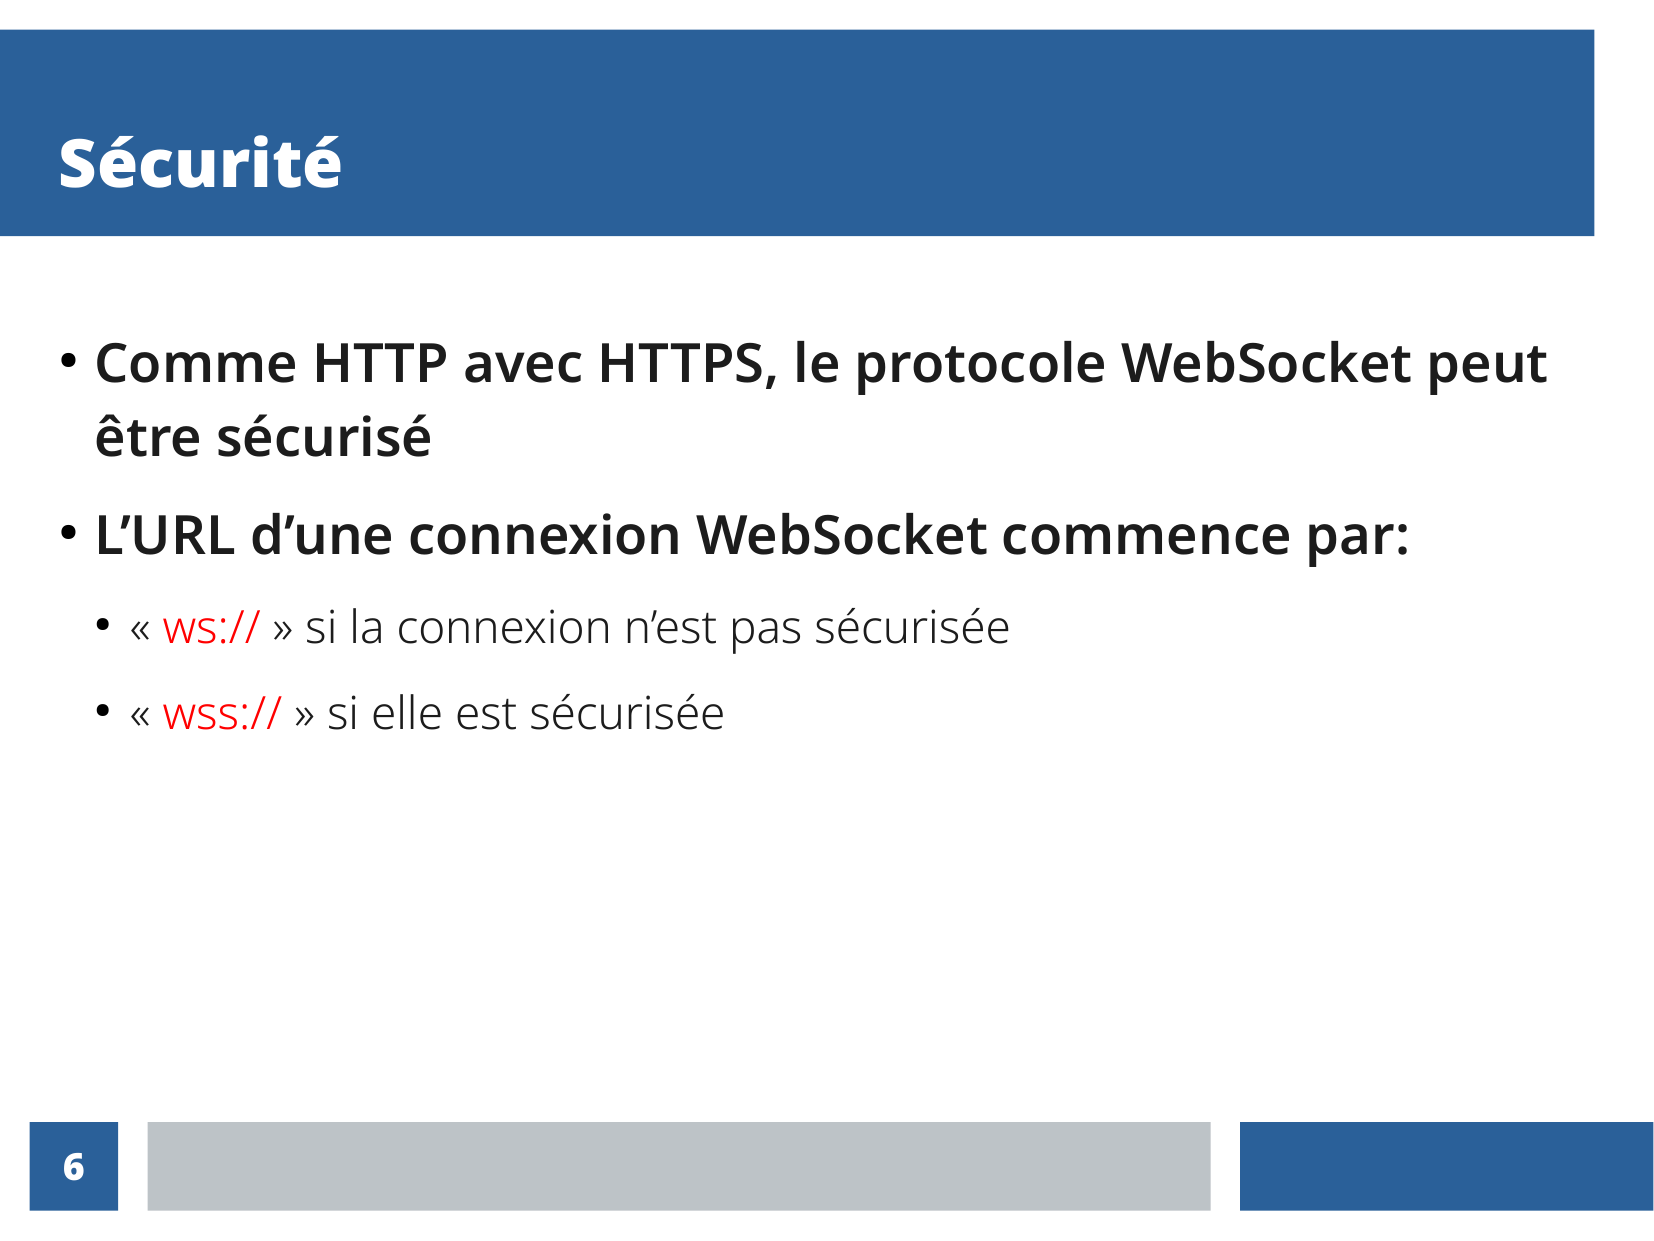

# Sécurité
Comme HTTP avec HTTPS, le protocole WebSocket peut être sécurisé
L’URL d’une connexion WebSocket commence par:
« ws:// » si la connexion n’est pas sécurisée
« wss:// » si elle est sécurisée
6